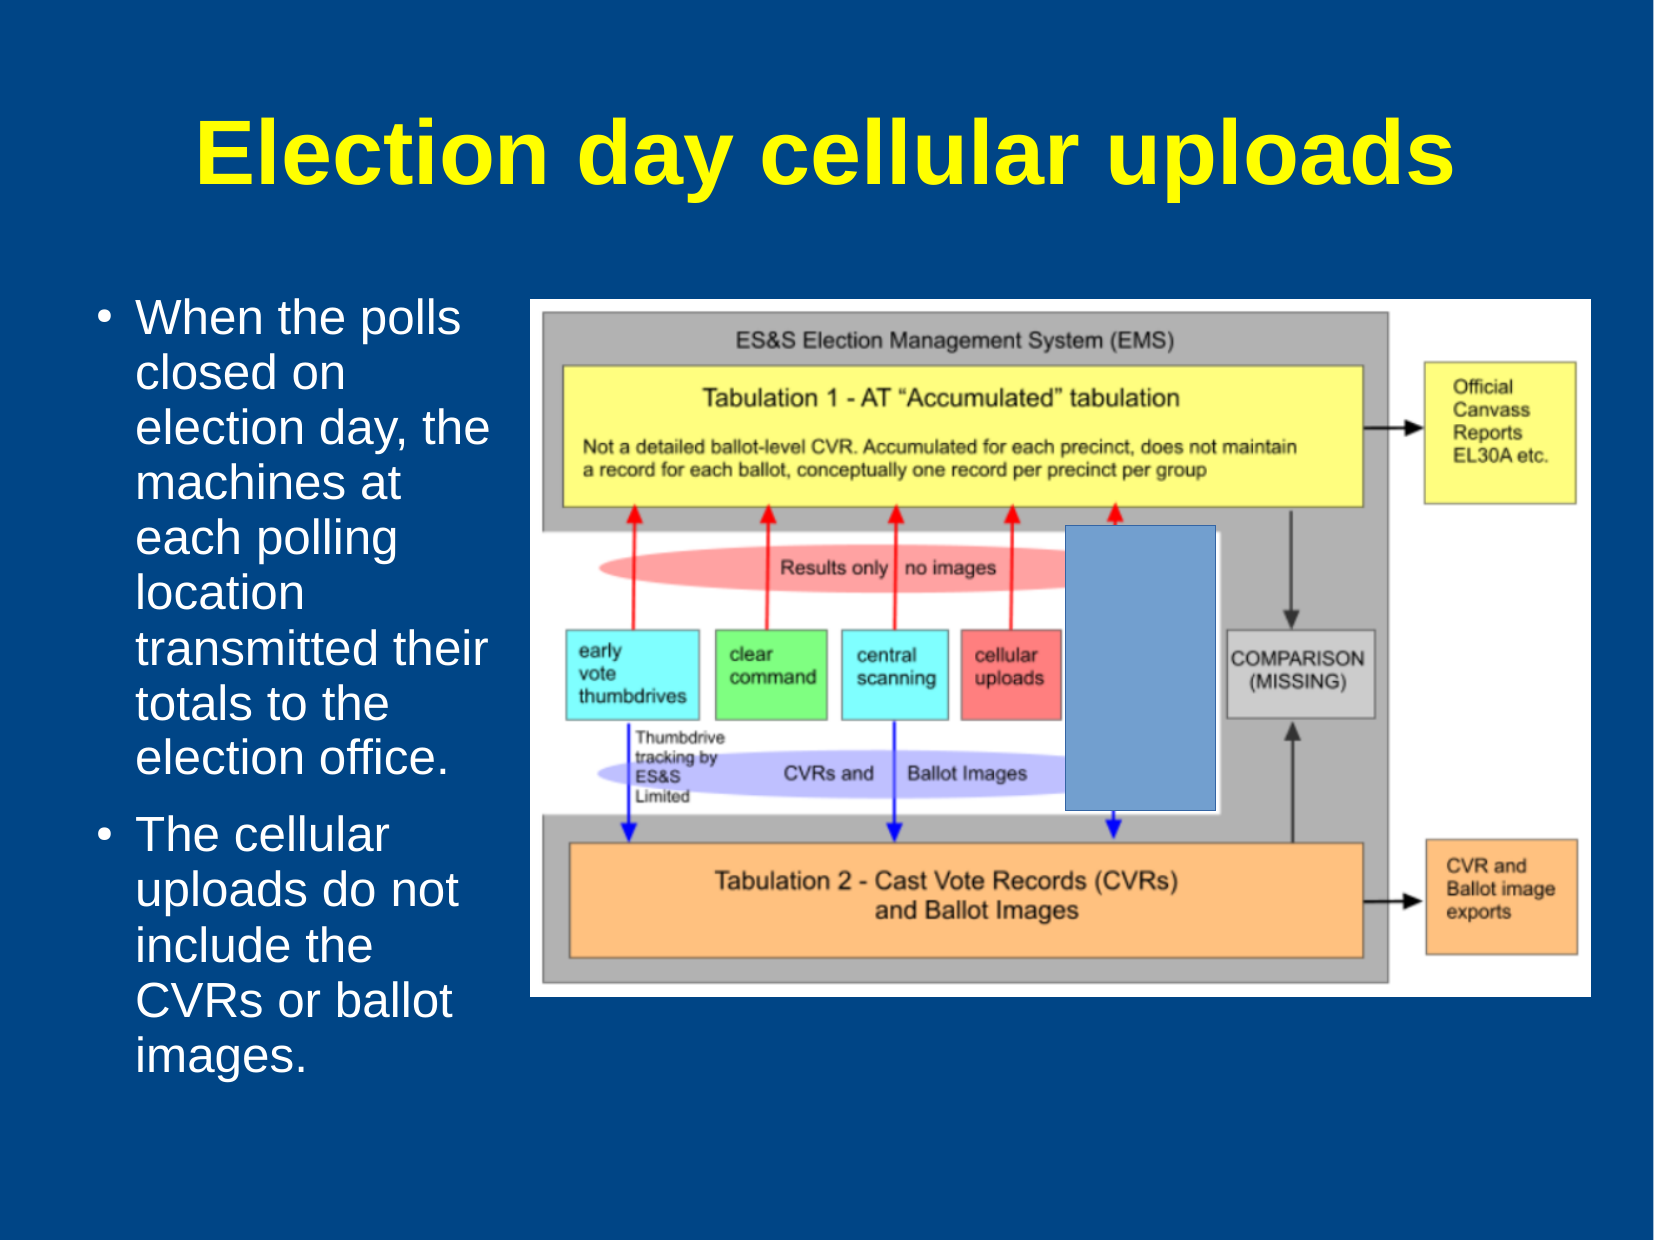

# Election day cellular uploads
When the polls closed on election day, the machines at each polling location transmitted their totals to the election office.
The cellular uploads do not include the CVRs or ballot images.